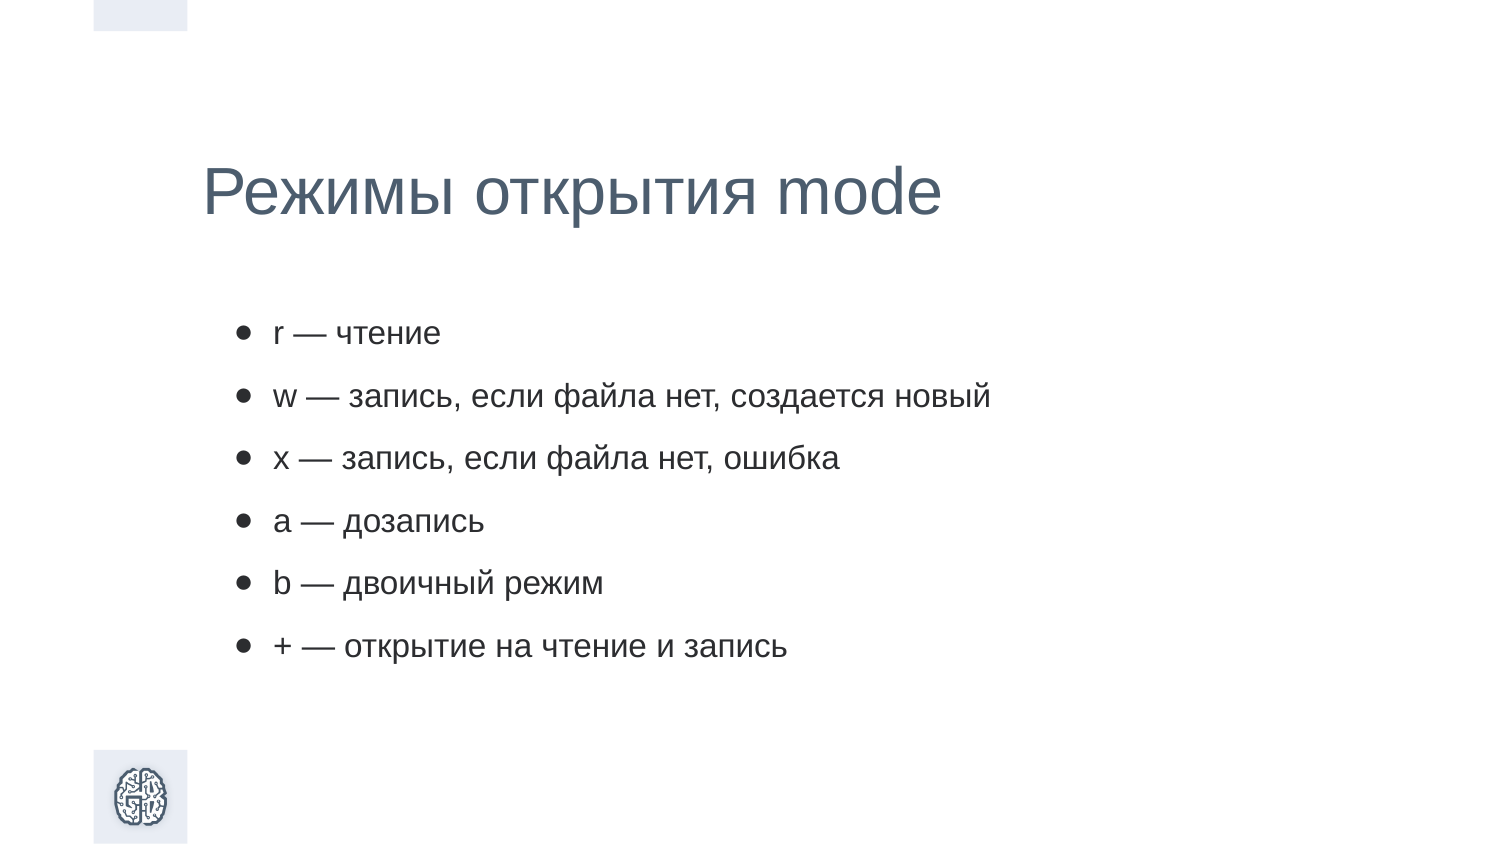

Режимы открытия mode
r — чтение
w — запись, если файла нет, создается новый
x — запись, если файла нет, ошибка
a — дозапись
b — двоичный режим
+ — открытие на чтение и запись